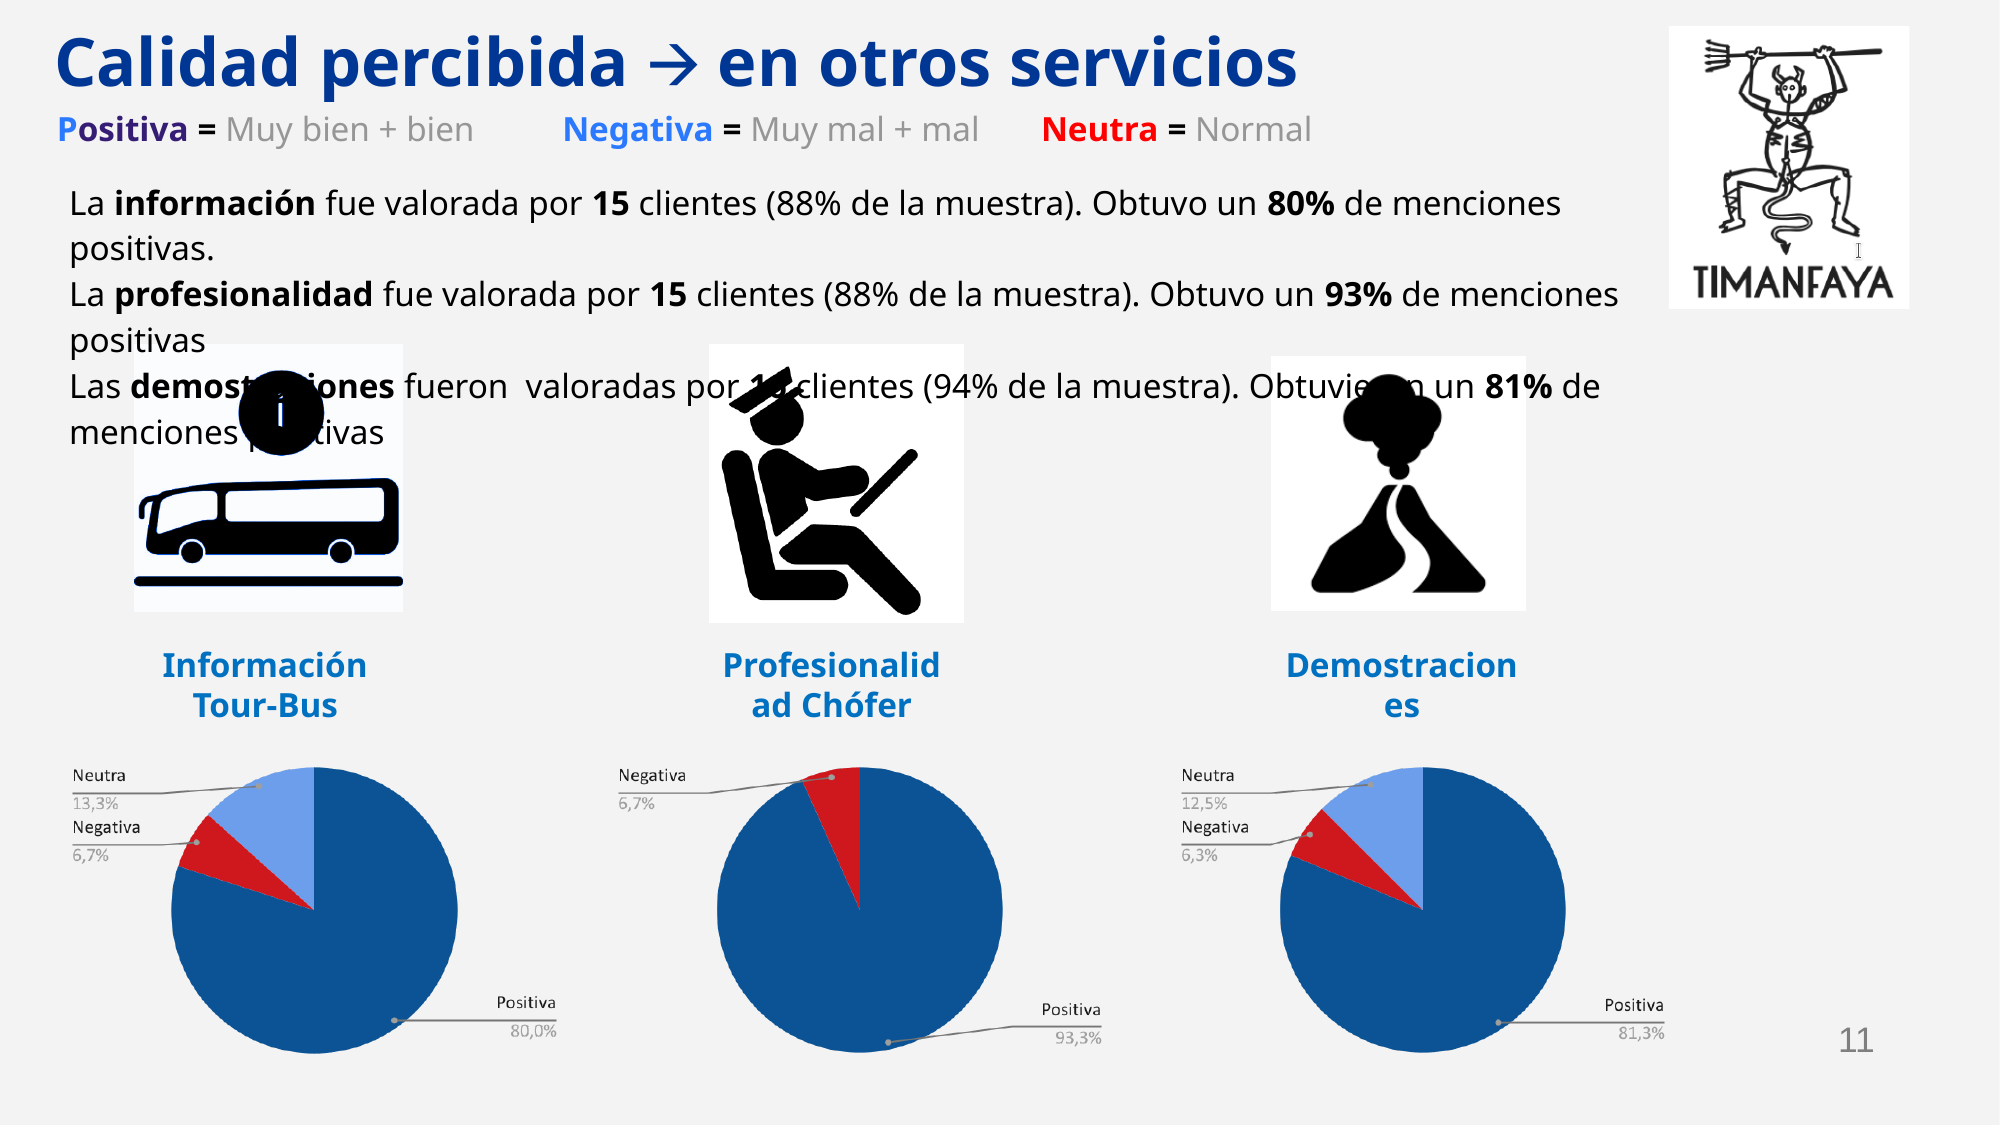

Calidad percibida 🡪 en otros servicios
Positiva = Muy bien + bien Negativa = Muy mal + mal Neutra = Normal
La información fue valorada por 15 clientes (88% de la muestra). Obtuvo un 80% de menciones positivas.
La profesionalidad fue valorada por 15 clientes (88% de la muestra). Obtuvo un 93% de menciones positivas
Las demostraciones fueron valoradas por 16 clientes (94% de la muestra). Obtuvieron un 81% de menciones positivas
Información Tour-Bus
Profesionalidad Chófer
Demostraciones